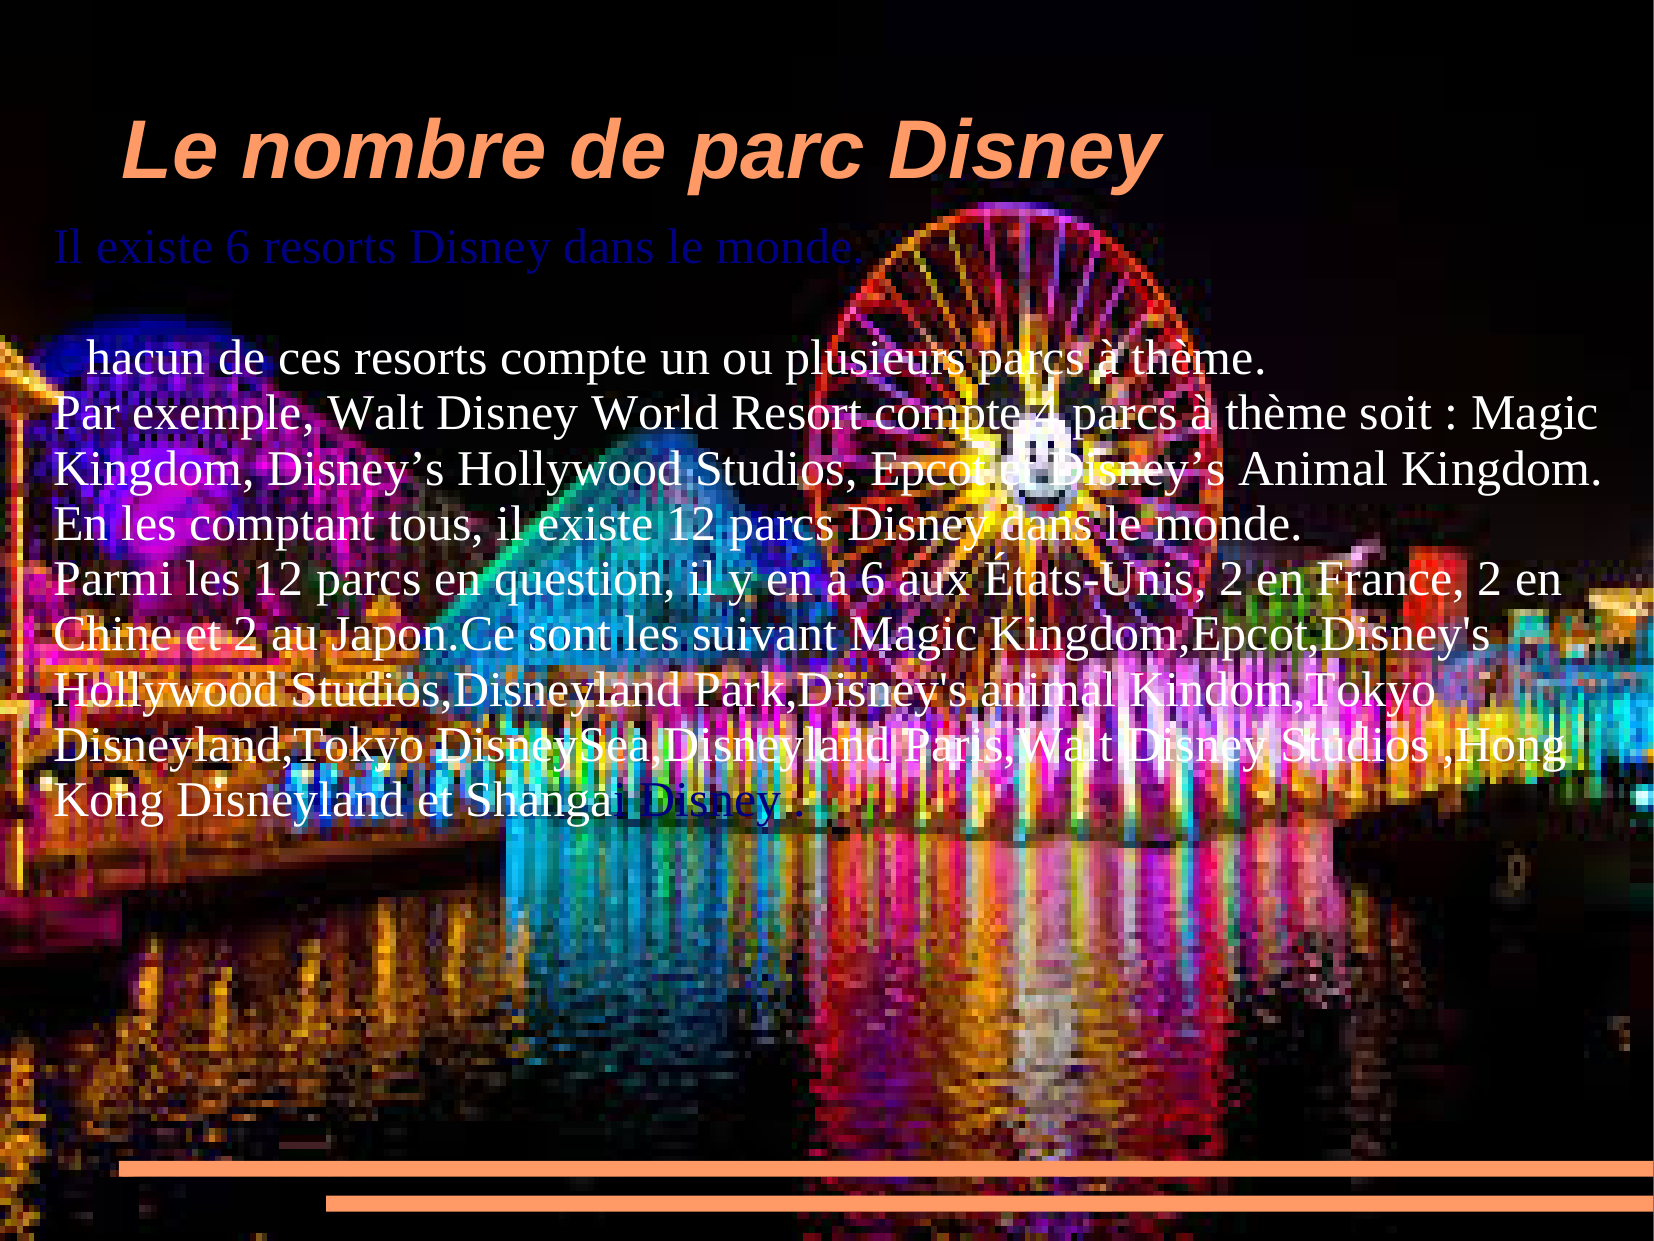

# Le nombre de parc Disney
Il existe 6 resorts Disney dans le monde.
Chacun de ces resorts compte un ou plusieurs parcs à thème.
Par exemple, Walt Disney World Resort compte 4 parcs à thème soit : Magic Kingdom, Disney’s Hollywood Studios, Epcot et Disney’s Animal Kingdom.
En les comptant tous, il existe 12 parcs Disney dans le monde.
Parmi les 12 parcs en question, il y en a 6 aux États-Unis, 2 en France, 2 en Chine et 2 au Japon.Ce sont les suivant Magic Kingdom,Epcot,Disney's Hollywood Studios,Disneyland Park,Disney's animal Kindom,Tokyo Disneyland,Tokyo DisneySea,Disneyland Paris,Walt Disney Studios ,Hong Kong Disneyland et Shangai Disney .